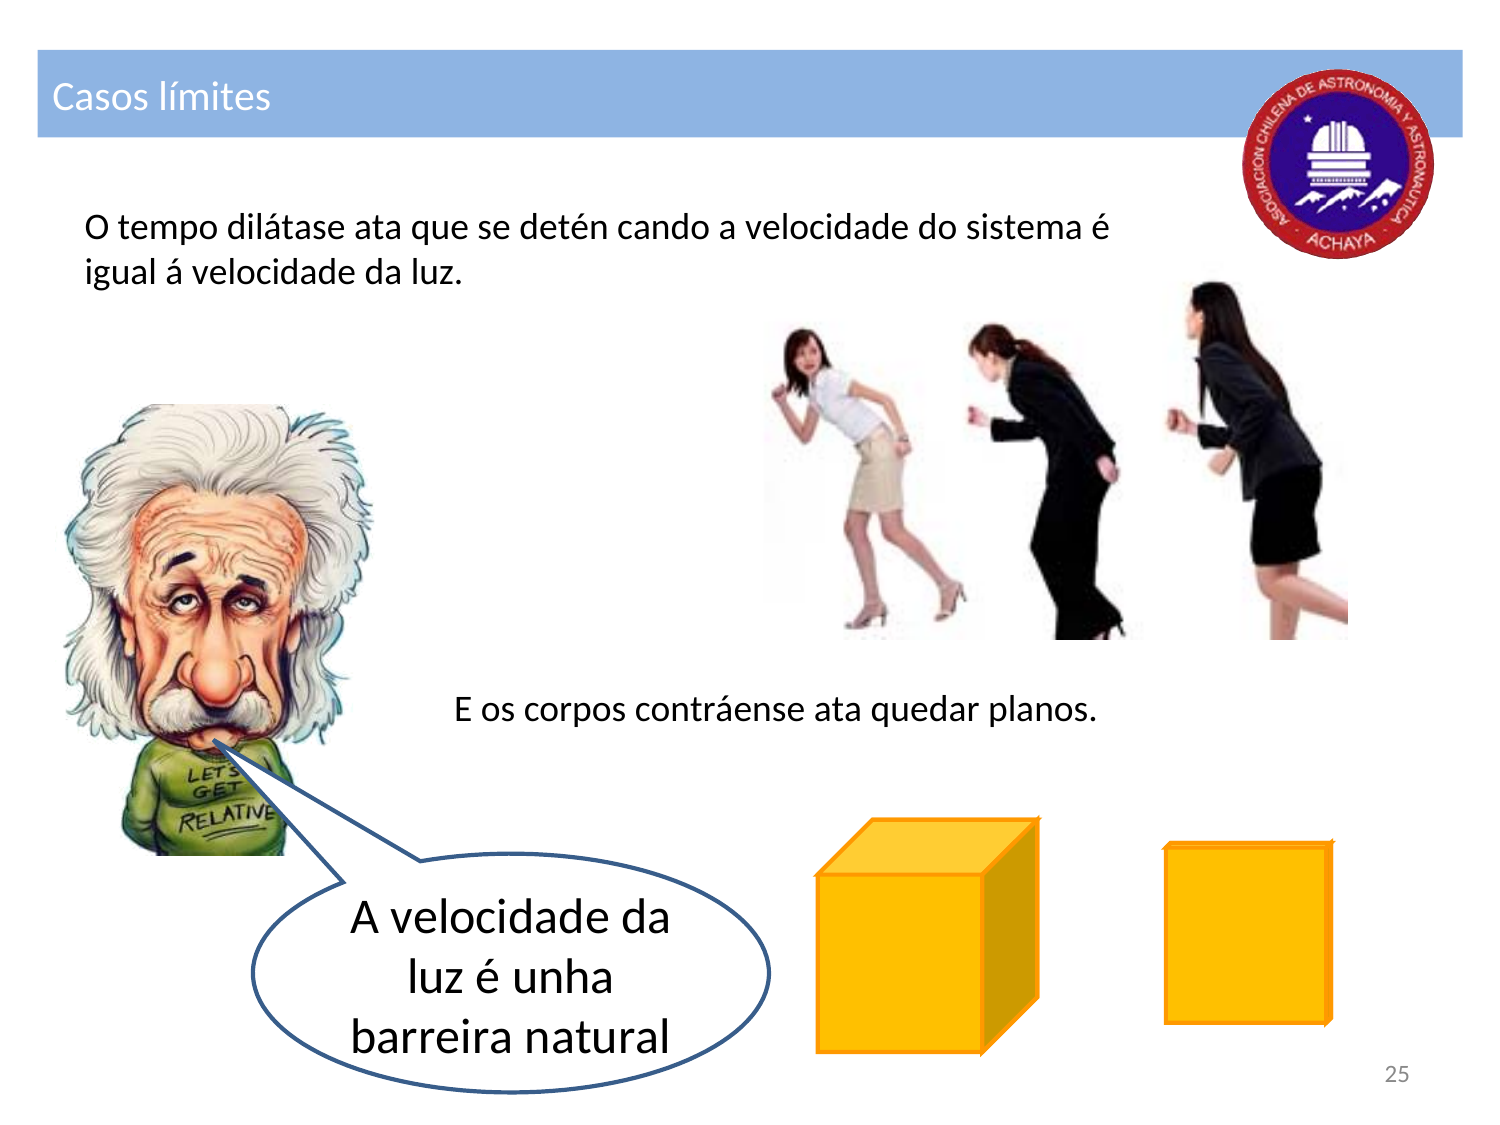

Casos límites
O tempo dilátase ata que se detén cando a velocidade do sistema é igual á velocidade da luz.
E os corpos contráense ata quedar planos.
A velocidade da luz é unha barreira natural